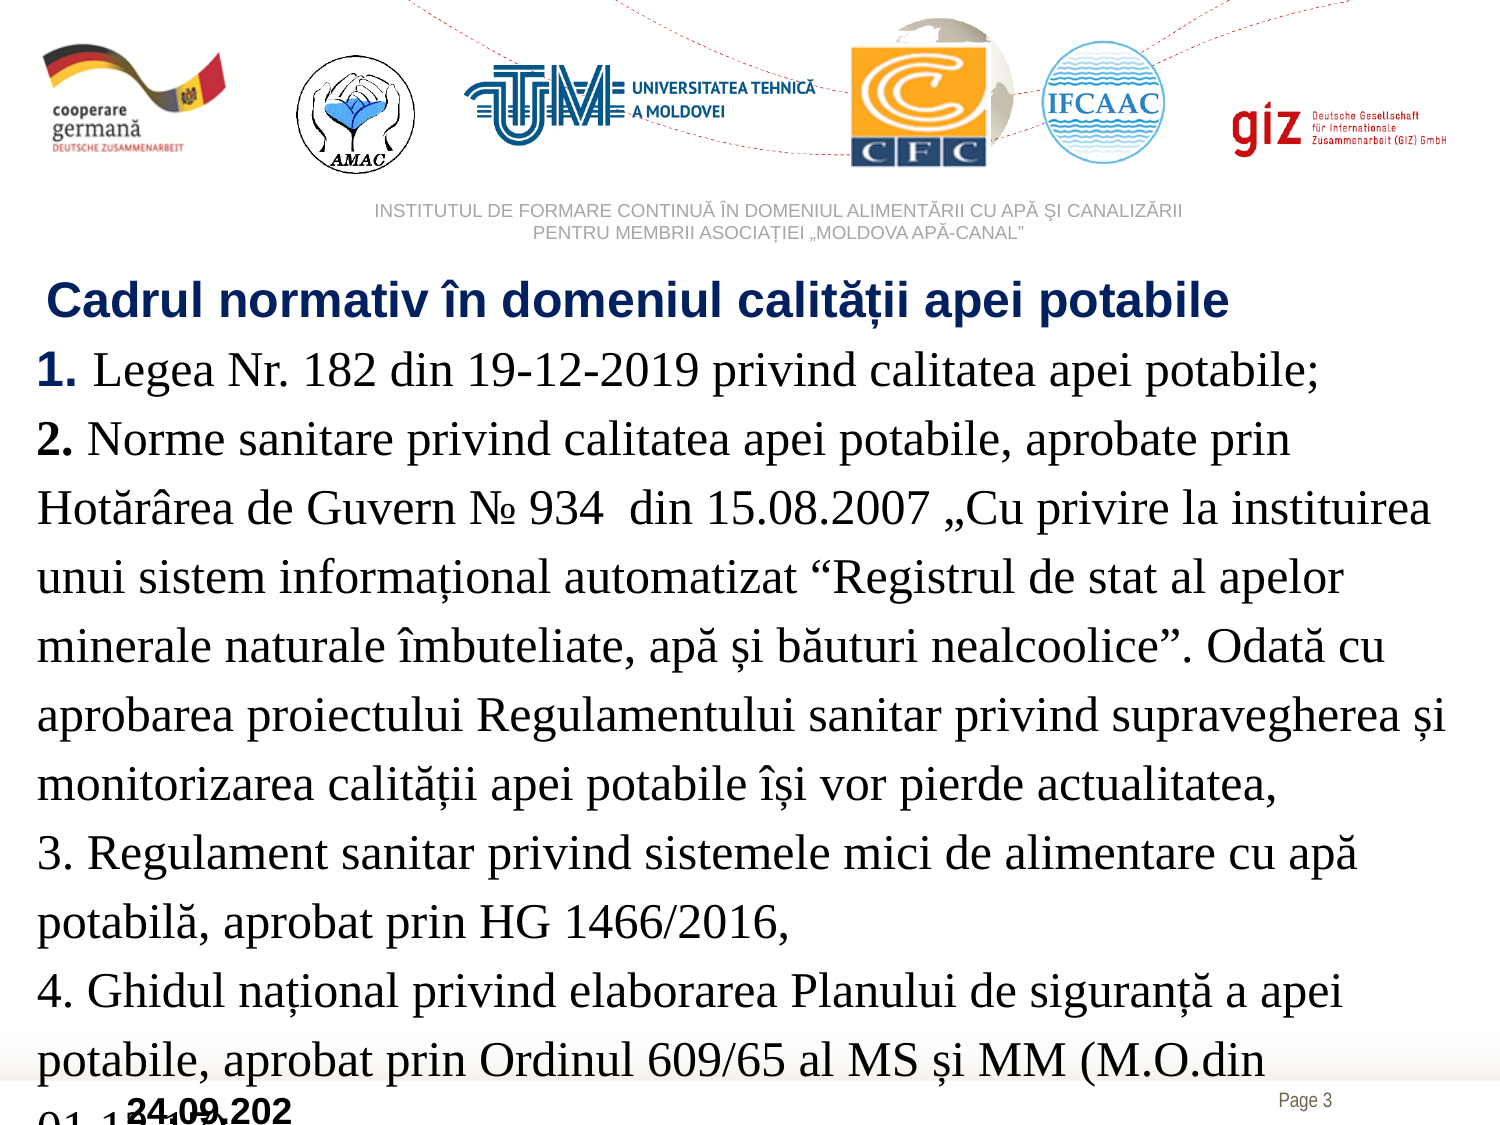

INSTITUTUL DE FORMARE CONTINUĂ ÎN DOMENIUL ALIMENTĂRII CU APĂ ŞI CANALIZĂRII
PENTRU MEMBRII ASOCIAȚIEI „MOLDOVA APĂ-CANAL”
# Cadrul normativ în domeniul calității apei potabile 1. Legea Nr. 182 din 19-12-2019 privind calitatea apei potabile; 2. Norme sanitare privind calitatea apei potabile, aprobate prin Hotărârea de Guvern № 934 din 15.08.2007 „Cu privire la instituirea unui sistem informațional automatizat “Registrul de stat al apelor minerale naturale îmbuteliate, apă și băuturi nealcoolice”. Odată cu aprobarea proiectului Regulamentului sanitar privind supravegherea și monitorizarea calității apei potabile își vor pierde actualitatea, 3. Regulament sanitar privind sistemele mici de alimentare cu apă potabilă, aprobat prin HG 1466/2016, 4. Ghidul național privind elaborarea Planului de siguranță a apei potabile, aprobat prin Ordinul 609/65 al MS și MM (M.O.din 01.12.17)